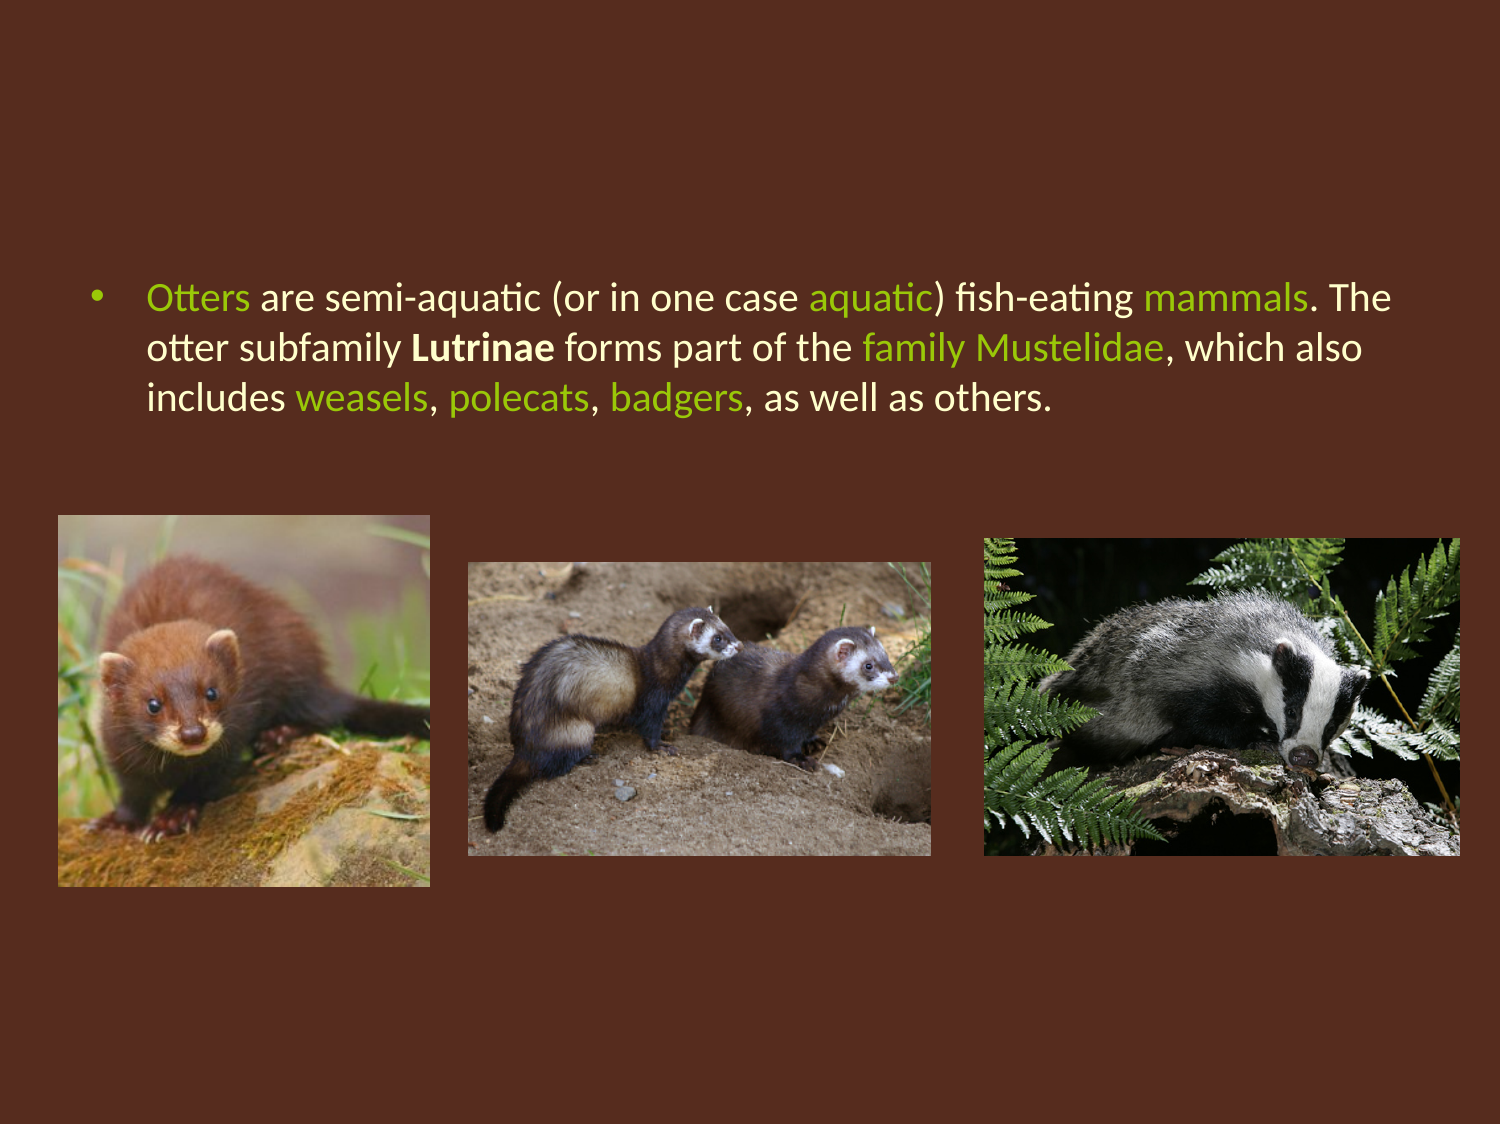

#
Otters are semi-aquatic (or in one case aquatic) fish-eating mammals. The otter subfamily Lutrinae forms part of the family Mustelidae, which also includes weasels, polecats, badgers, as well as others.